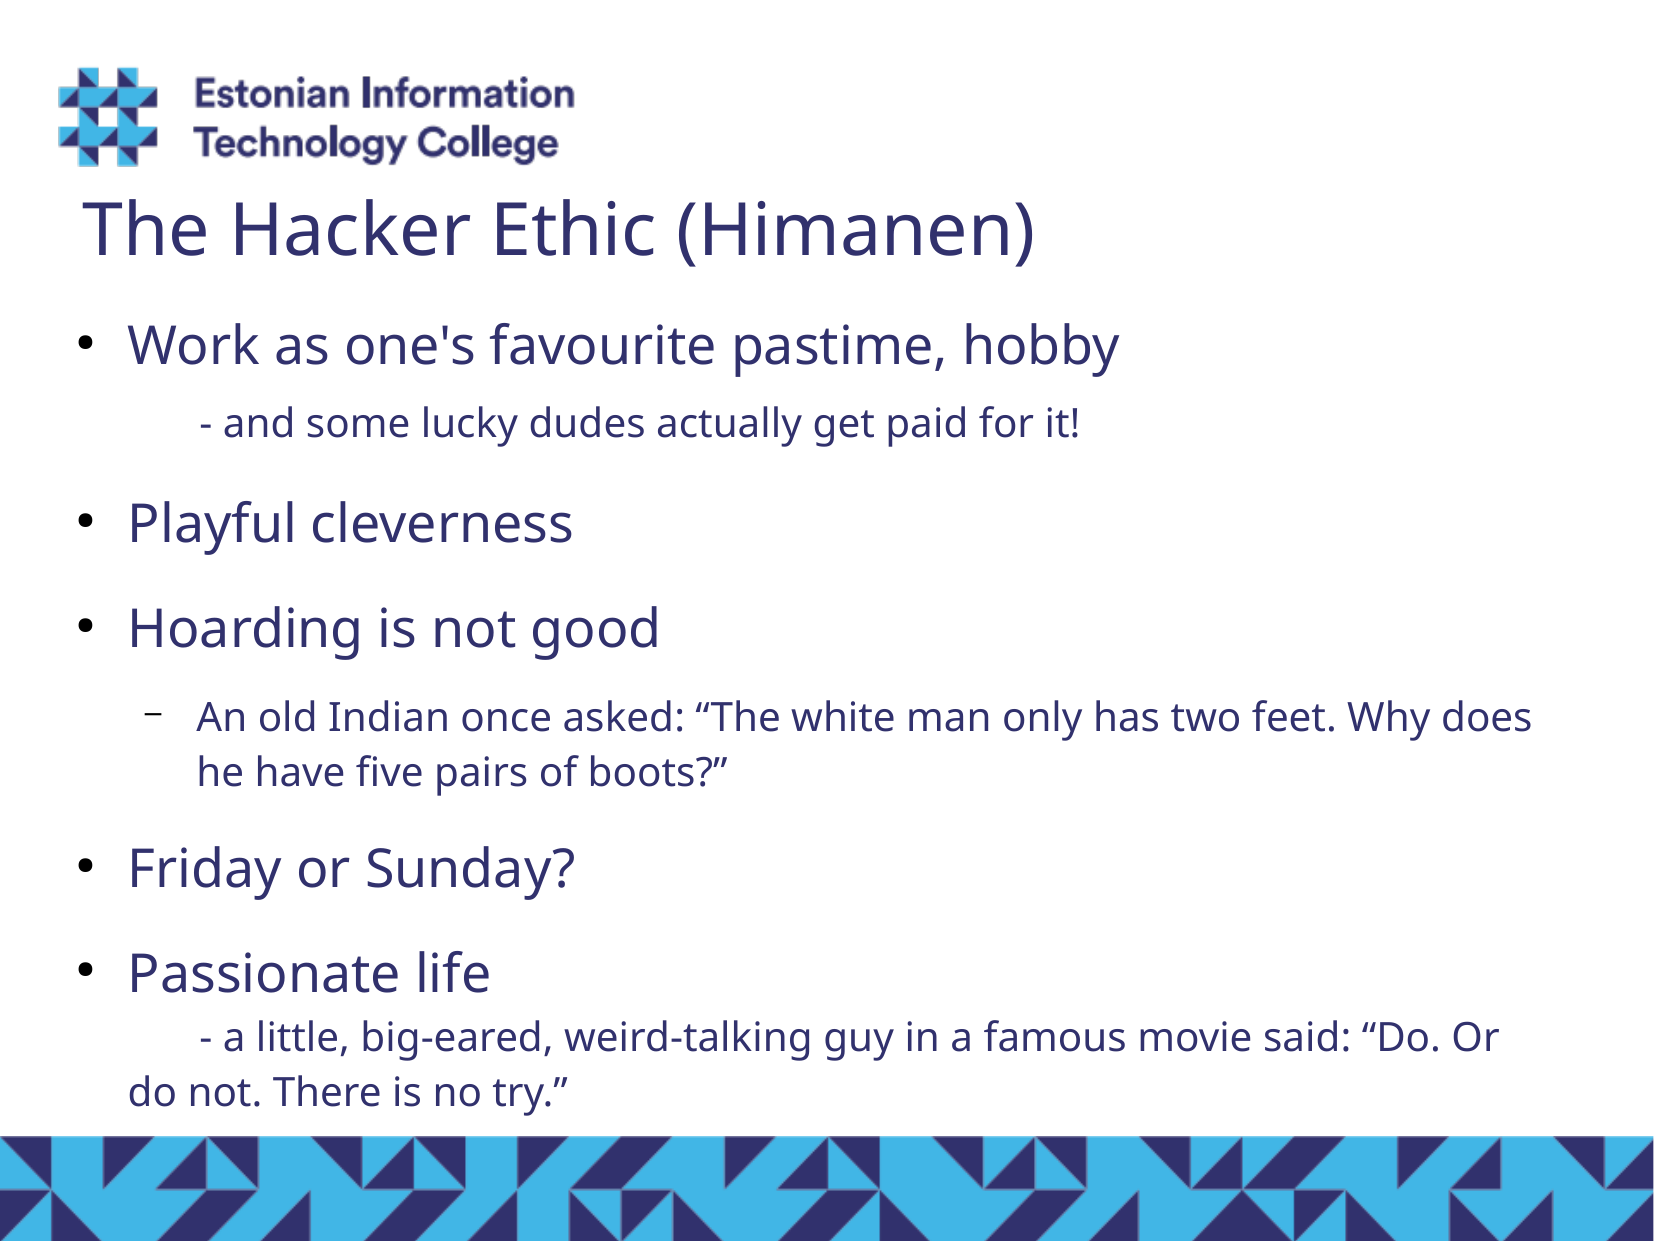

# The Hacker Ethic (Himanen)
Work as one's favourite pastime, hobby
	- and some lucky dudes actually get paid for it!
Playful cleverness
Hoarding is not good
An old Indian once asked: “The white man only has two feet. Why does he have five pairs of boots?”
Friday or Sunday?
Passionate life
	- a little, big-eared, weird-talking guy in a famous movie said: “Do. Or do not. There is no try.”